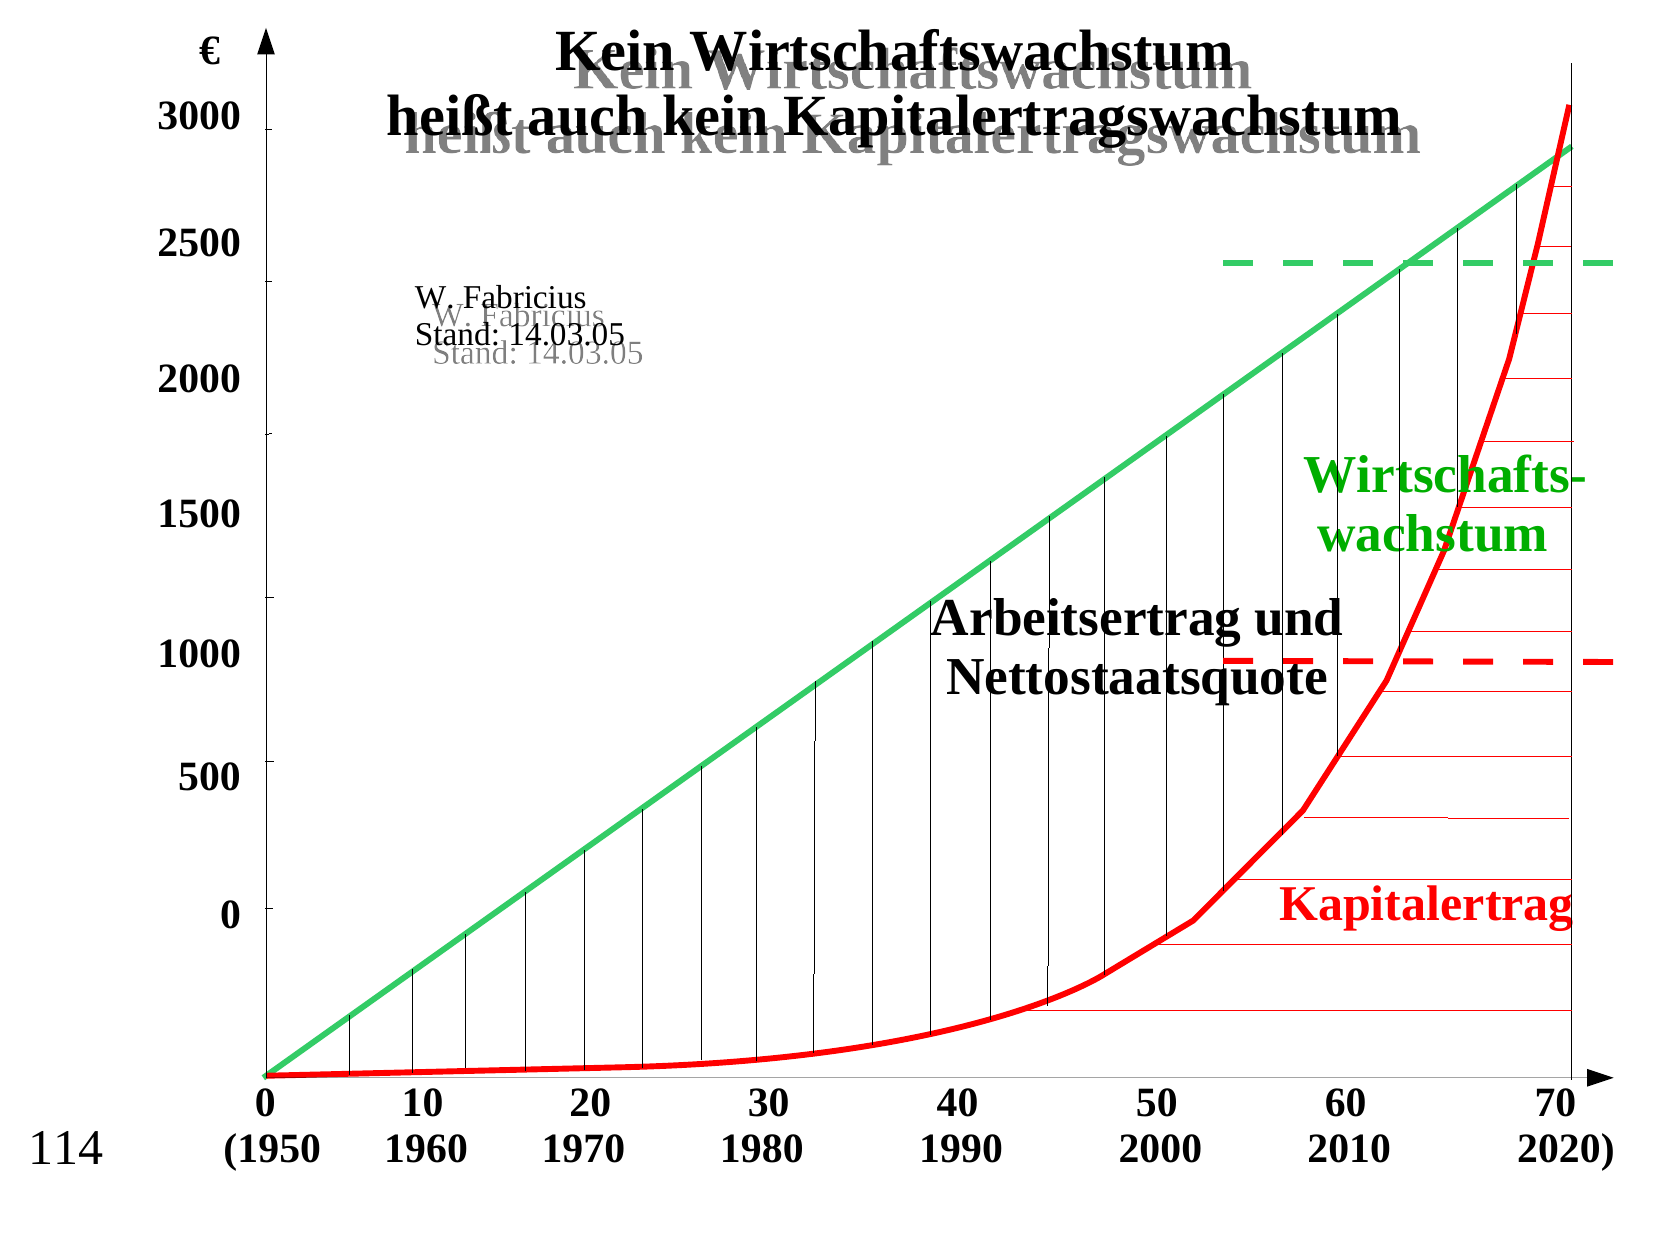

Kein Wirtschaftswachstum
heißt auch kein Kapitalertragswachstum
 €
3000
2500
2000
1500
1000
 500
 0
W. Fabricius
Stand: 14.03.05
Wirtschafts-
 wachstum
Arbeitsertrag und
Nettostaatsquote
Kapitalertrag
 0 10 20 30 40 50 60 70
(1950 1960 1970 1980 1990 2000 2010 2020)